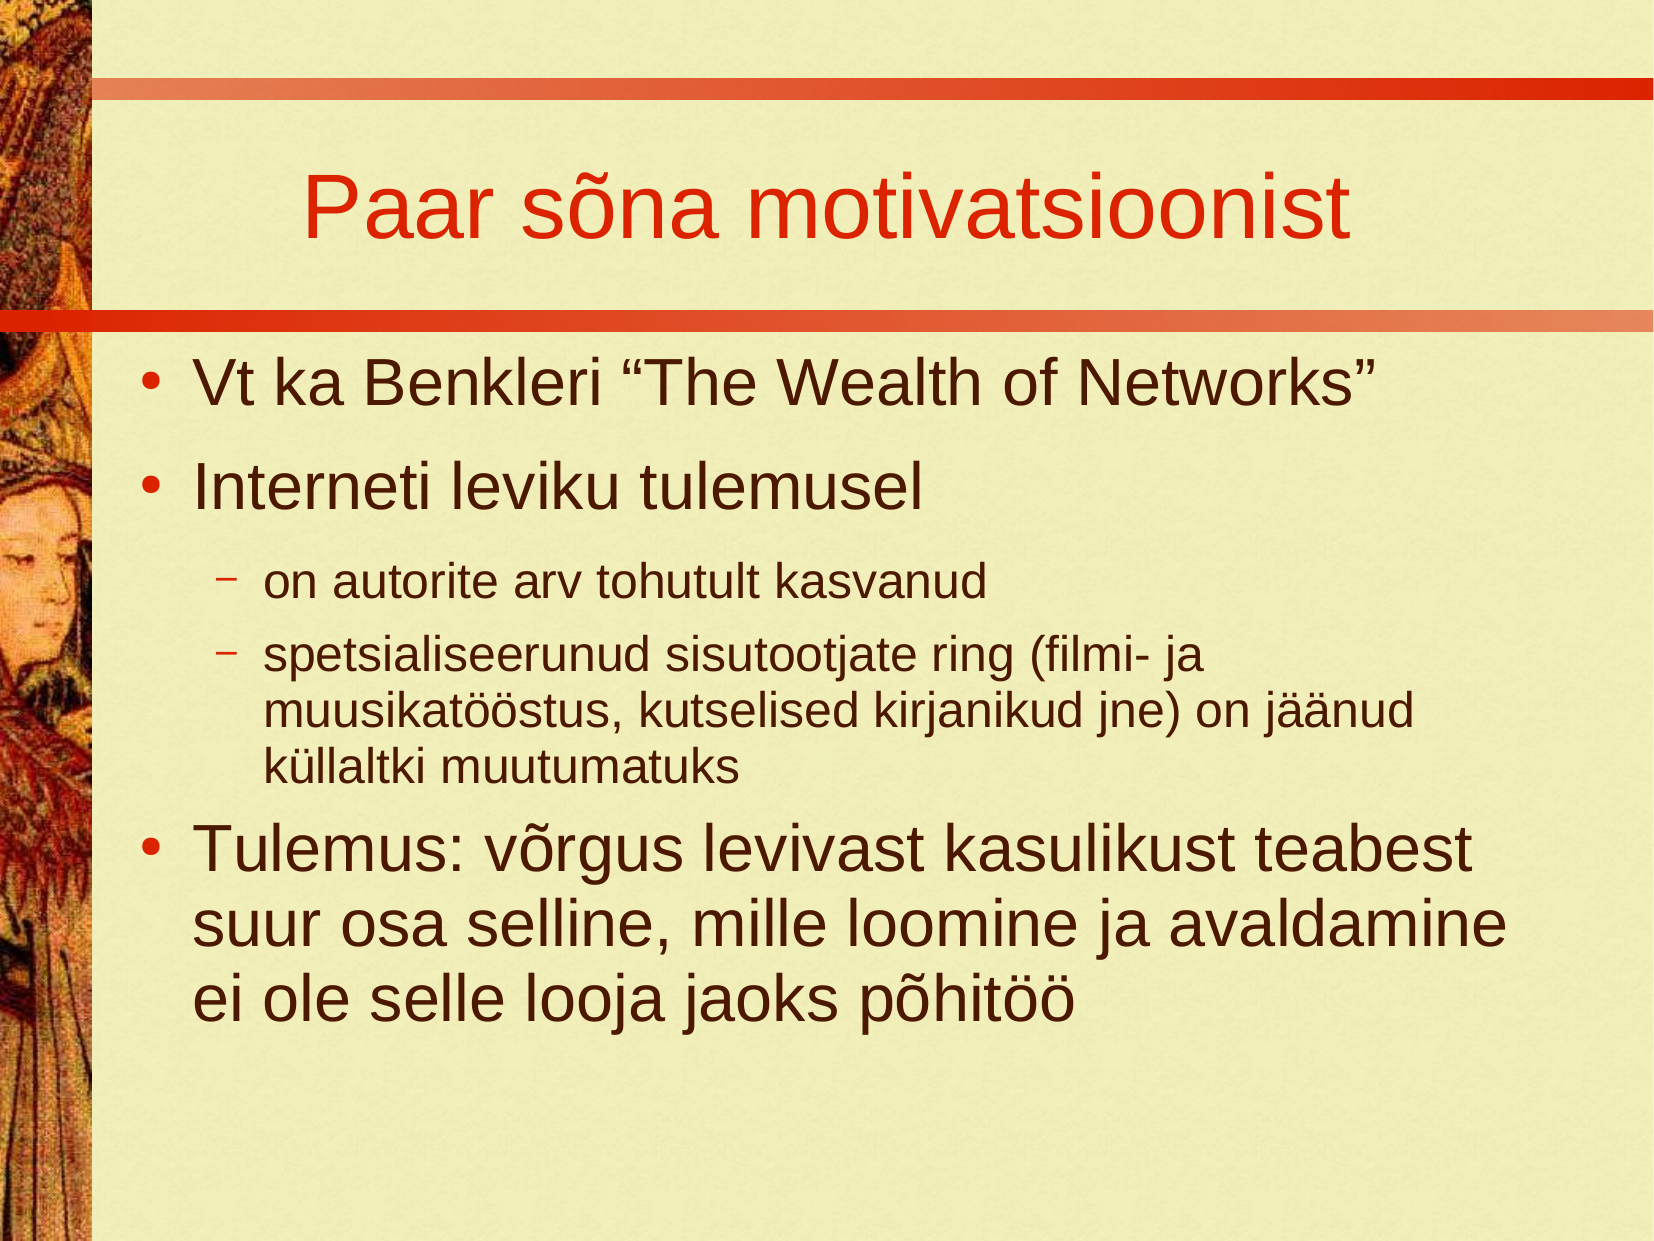

# Paar sõna motivatsioonist
Vt ka Benkleri “The Wealth of Networks”
Interneti leviku tulemusel
on autorite arv tohutult kasvanud
spetsialiseerunud sisutootjate ring (filmi- ja muusikatööstus, kutselised kirjanikud jne) on jäänud küllaltki muutumatuks
Tulemus: võrgus levivast kasulikust teabest suur osa selline, mille loomine ja avaldamine ei ole selle looja jaoks põhitöö